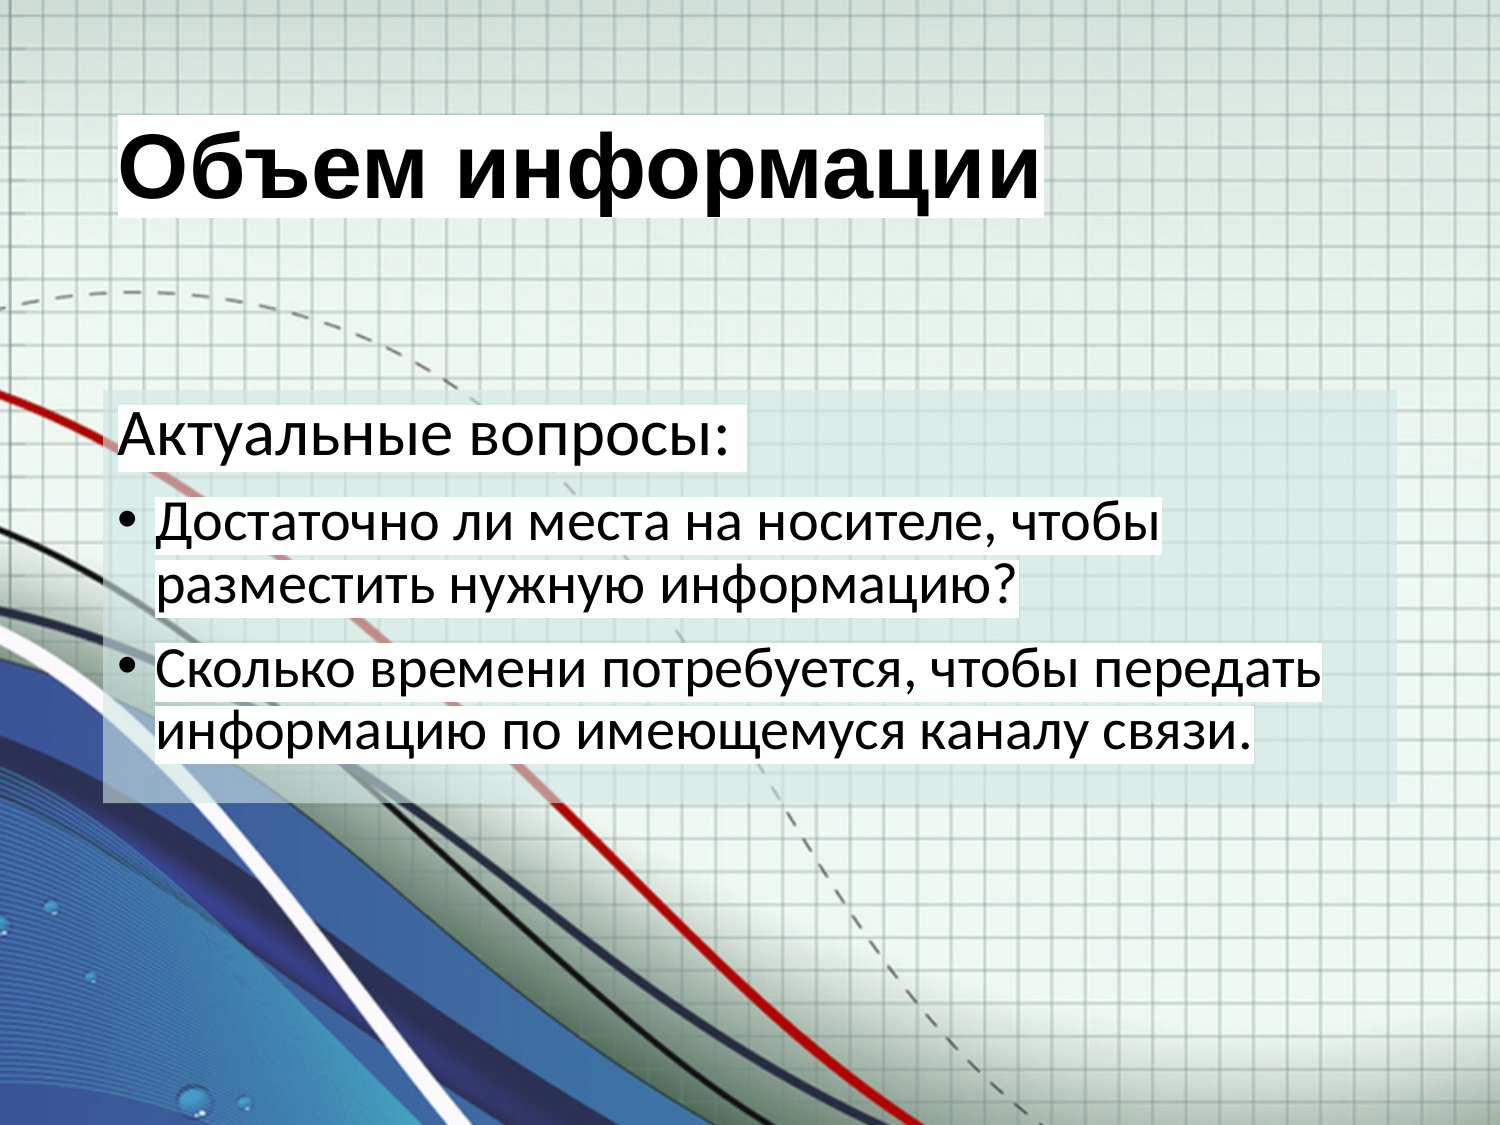

# Объем информации
Актуальные вопросы:
Достаточно ли места на носителе, чтобы разместить нужную информацию?
Сколько времени потребуется, чтобы передать информацию по имеющемуся каналу связи.